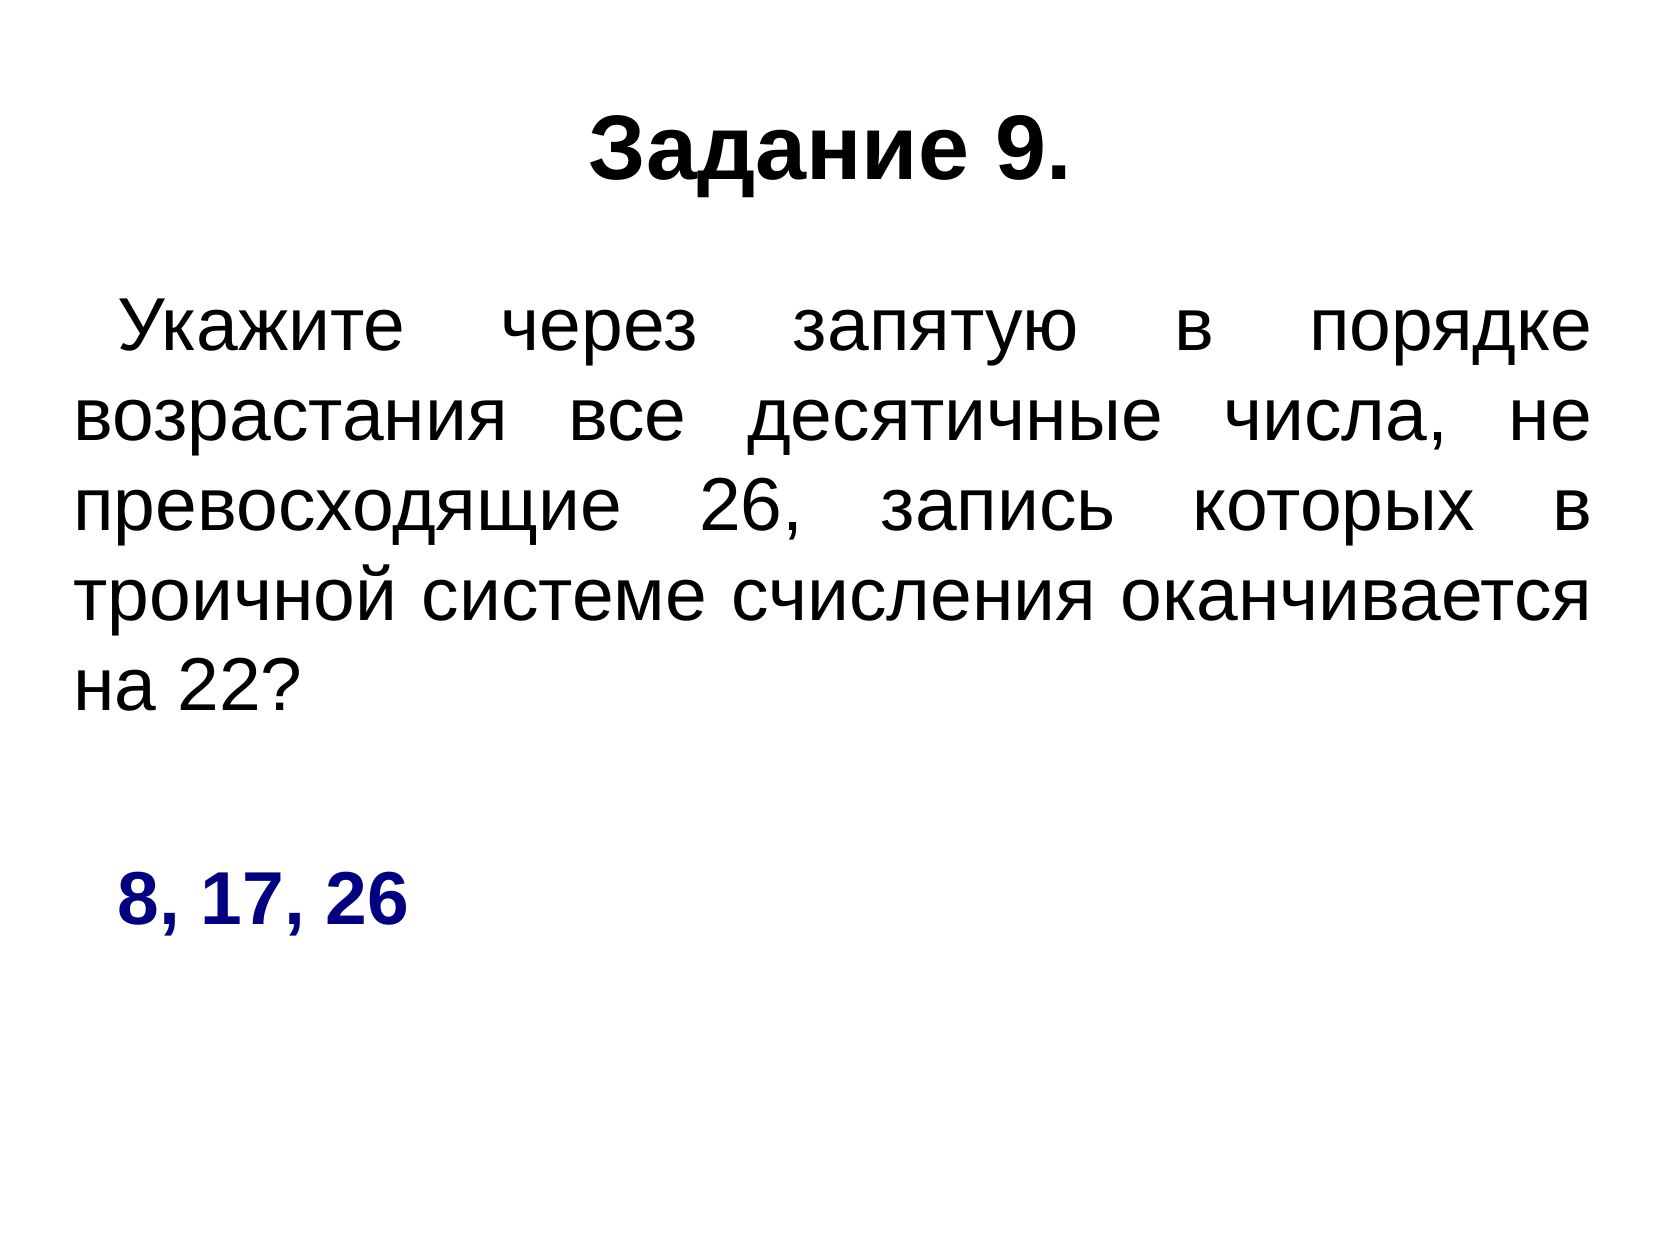

# Задание 9.
Укажите через запятую в порядке возрастания все десятичные числа, не превосходящие 26, запись которых в троичной системе счисления оканчивается на 22?
8, 17, 26